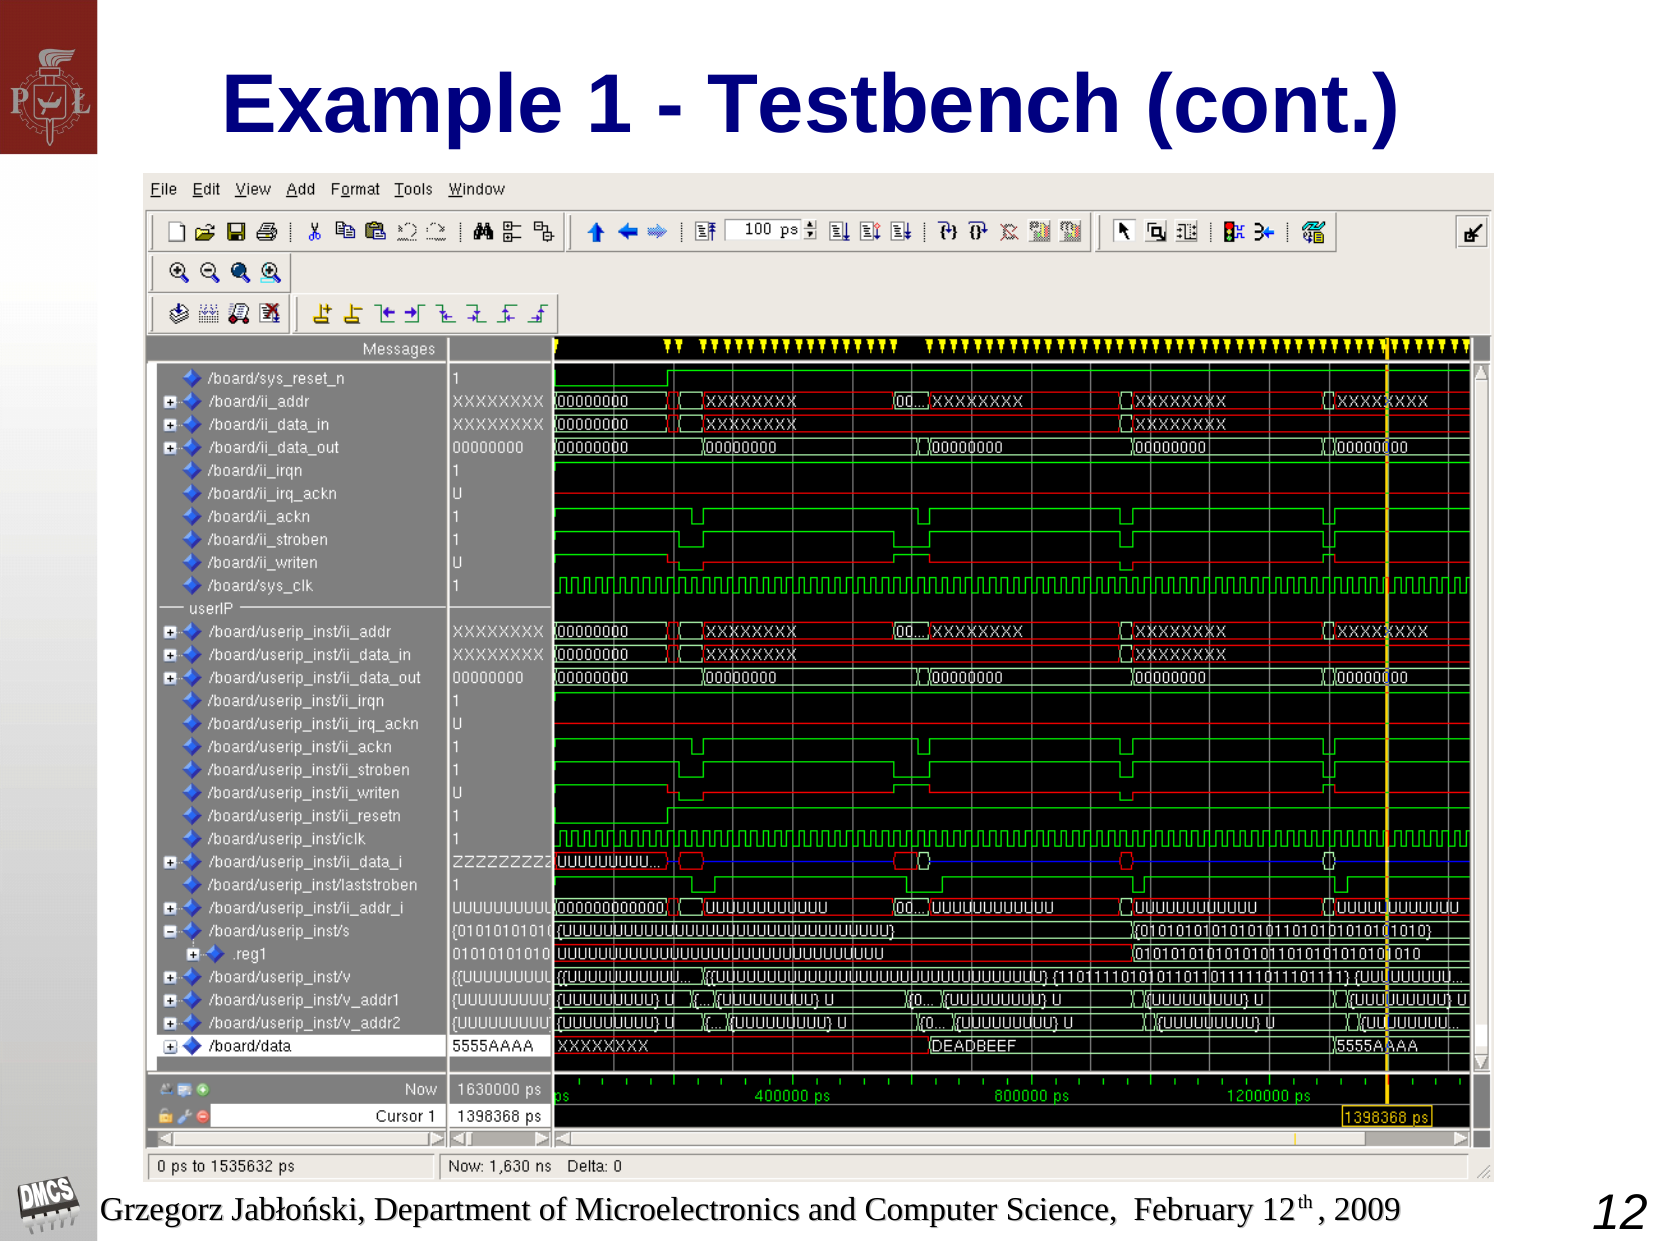

# Example 1 - Testbench (cont.)
do simulate_mti.do
12